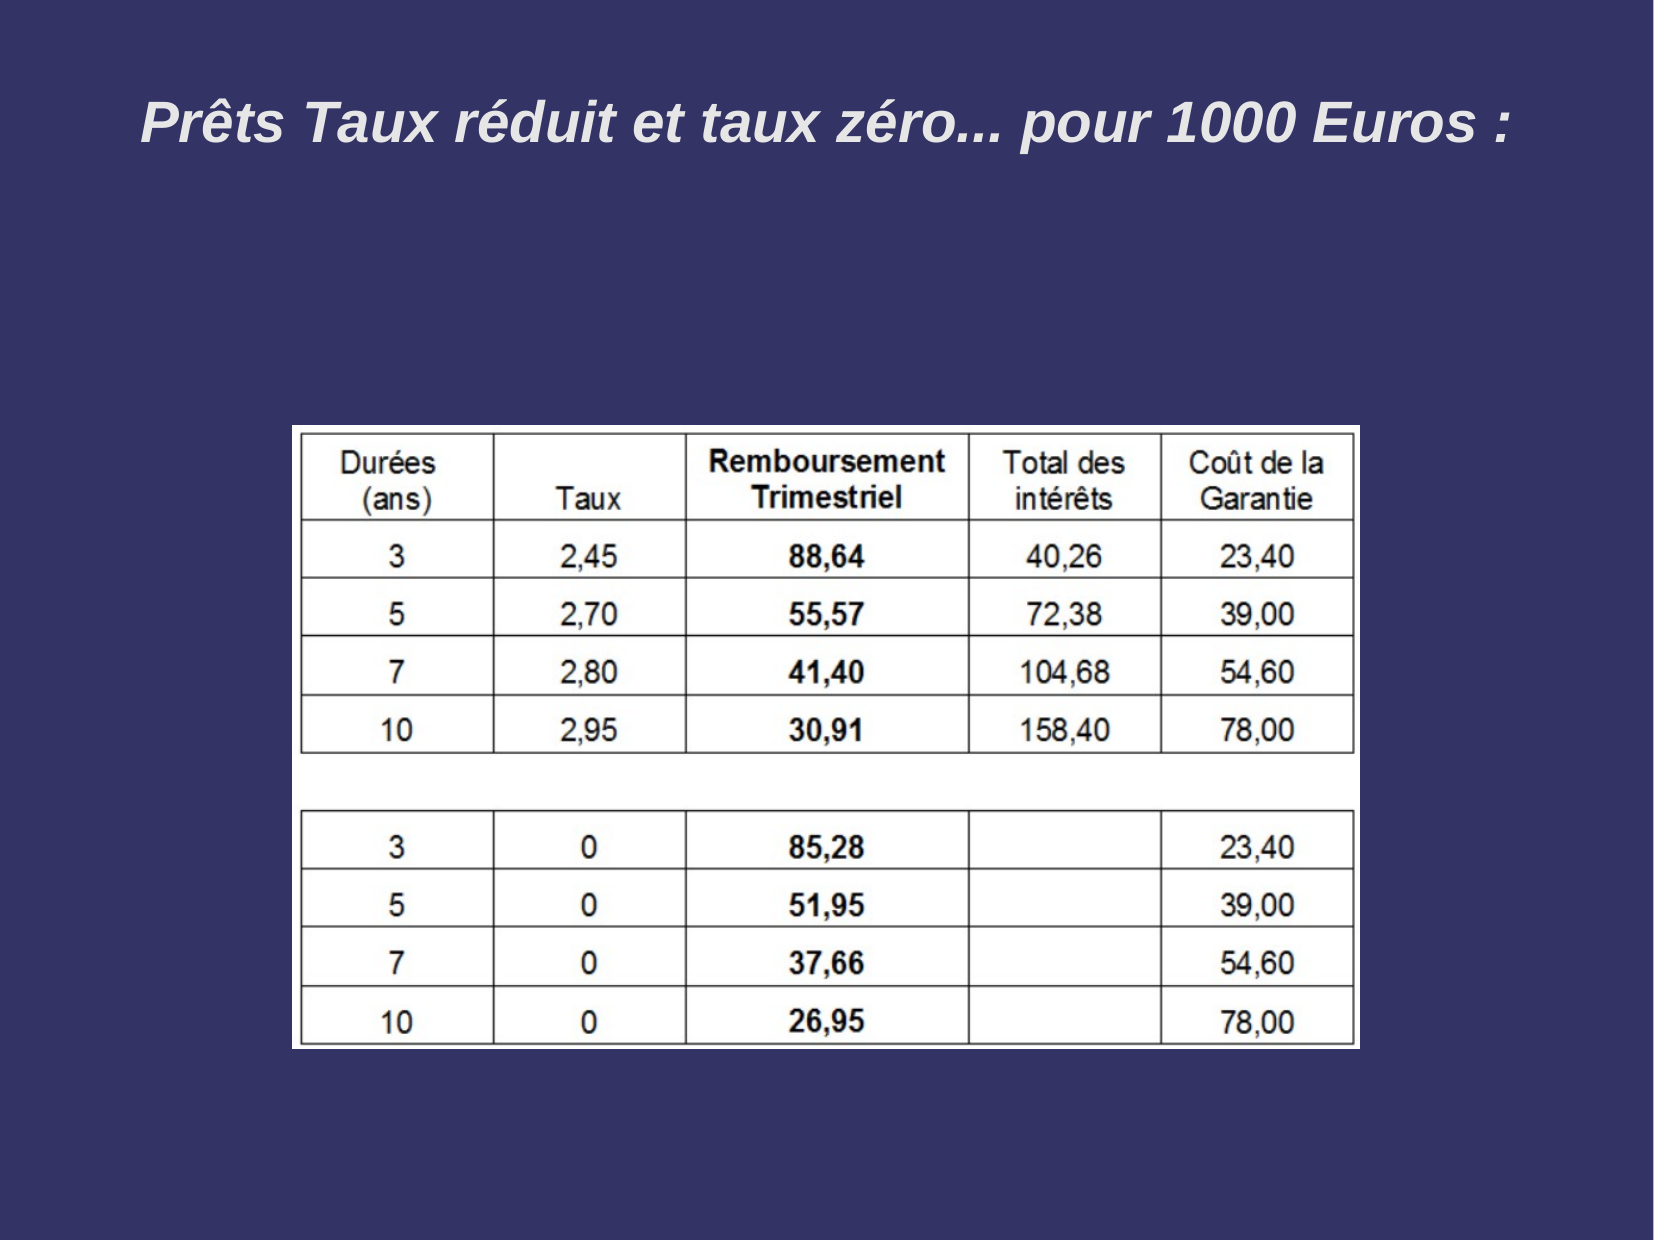

# Prêts Taux réduit et taux zéro... pour 1000 Euros :